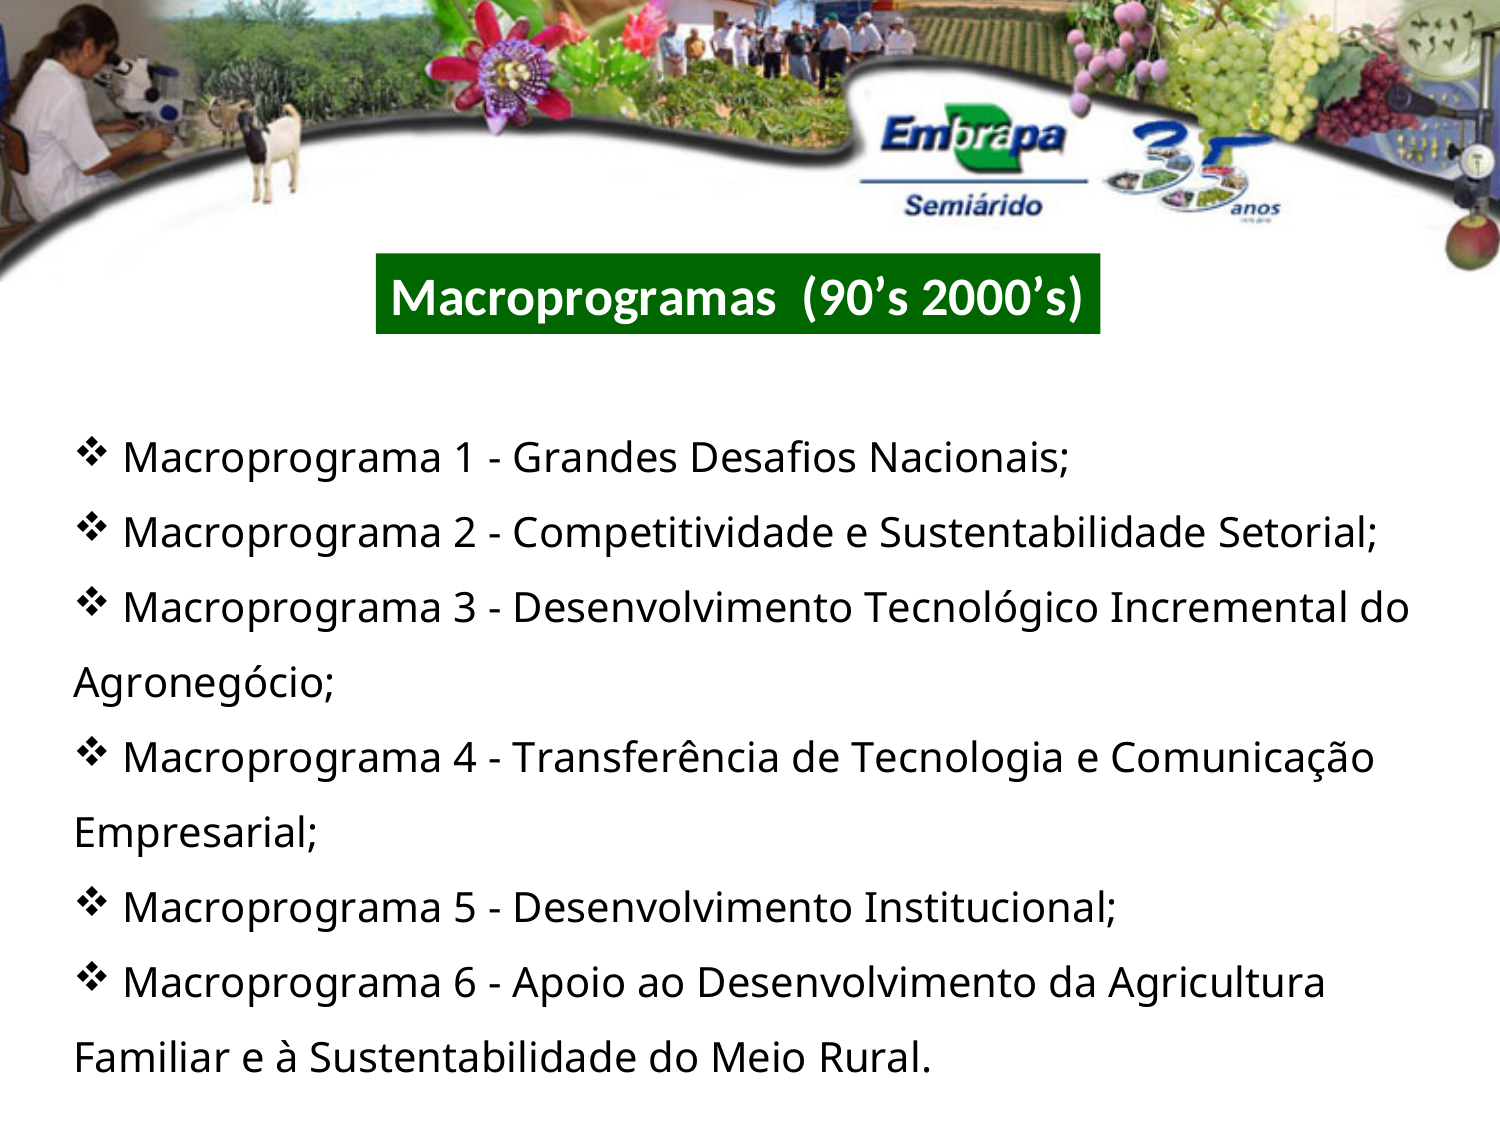

Macroprogramas (90’s 2000’s)
 Macroprograma 1 - Grandes Desafios Nacionais;
 Macroprograma 2 - Competitividade e Sustentabilidade Setorial;
 Macroprograma 3 - Desenvolvimento Tecnológico Incremental do Agronegócio;
 Macroprograma 4 - Transferência de Tecnologia e Comunicação Empresarial;
 Macroprograma 5 - Desenvolvimento Institucional;
 Macroprograma 6 - Apoio ao Desenvolvimento da Agricultura Familiar e à Sustentabilidade do Meio Rural.